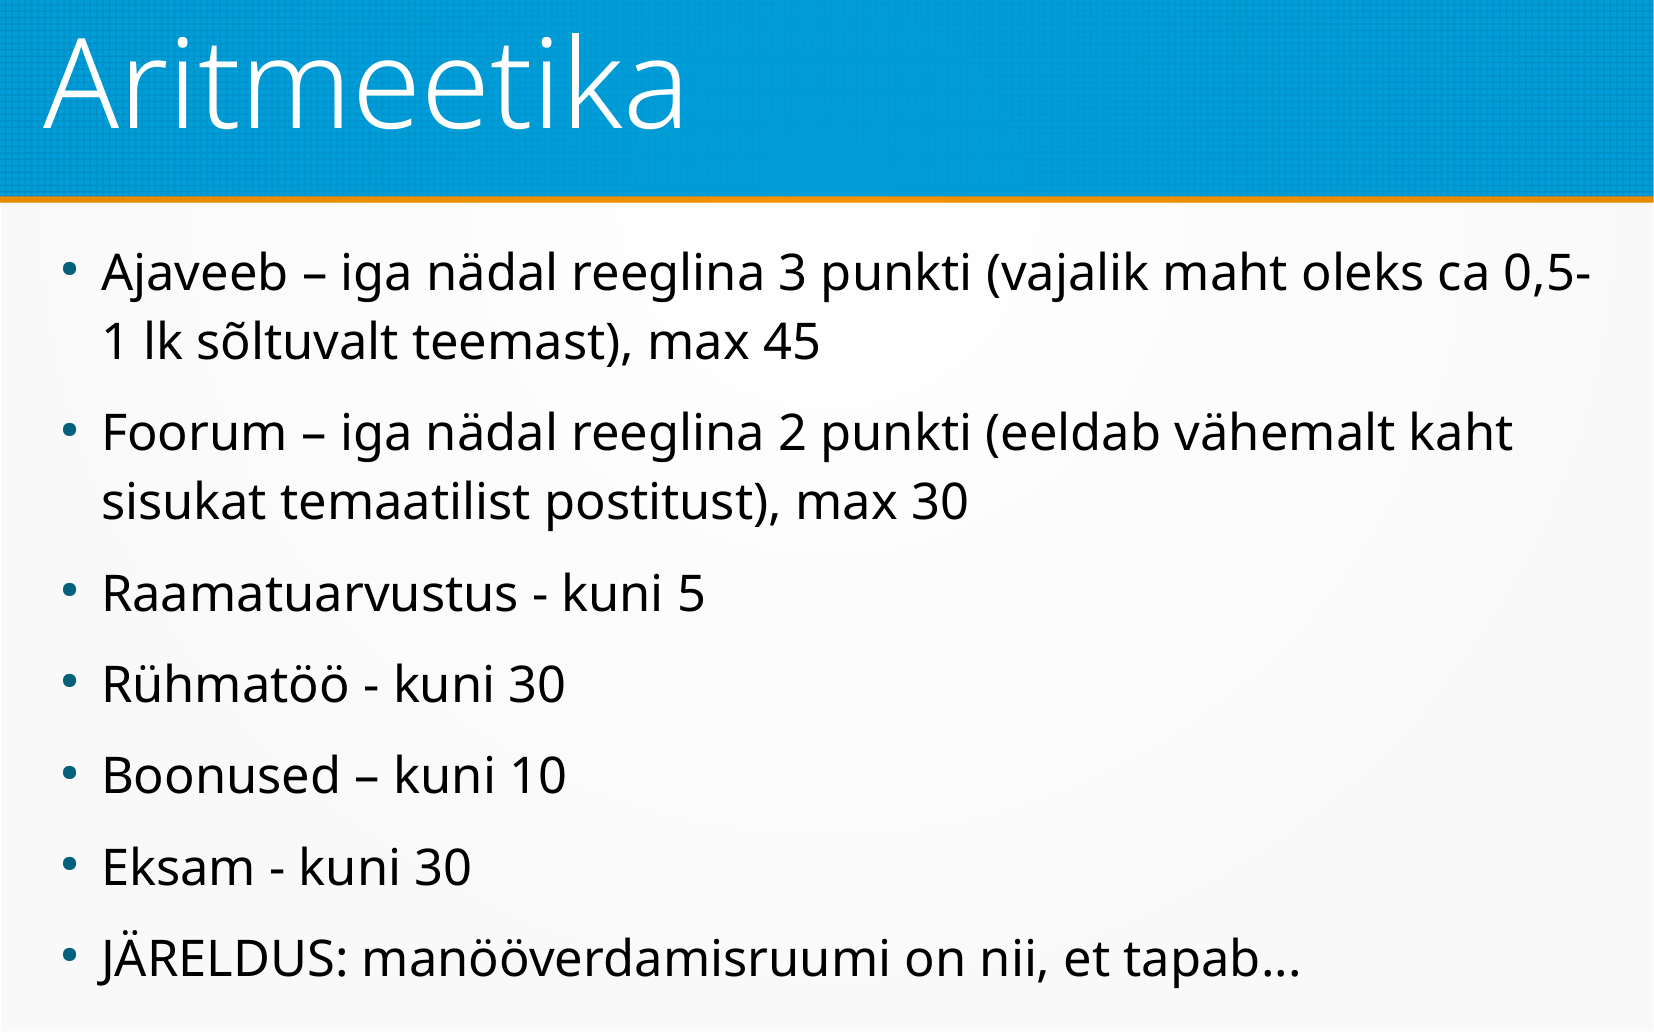

# Aritmeetika
Ajaveeb – iga nädal reeglina 3 punkti (vajalik maht oleks ca 0,5-1 lk sõltuvalt teemast), max 45
Foorum – iga nädal reeglina 2 punkti (eeldab vähemalt kaht sisukat temaatilist postitust), max 30
Raamatuarvustus - kuni 5
Rühmatöö - kuni 30
Boonused – kuni 10
Eksam - kuni 30
JÄRELDUS: manööverdamisruumi on nii, et tapab...